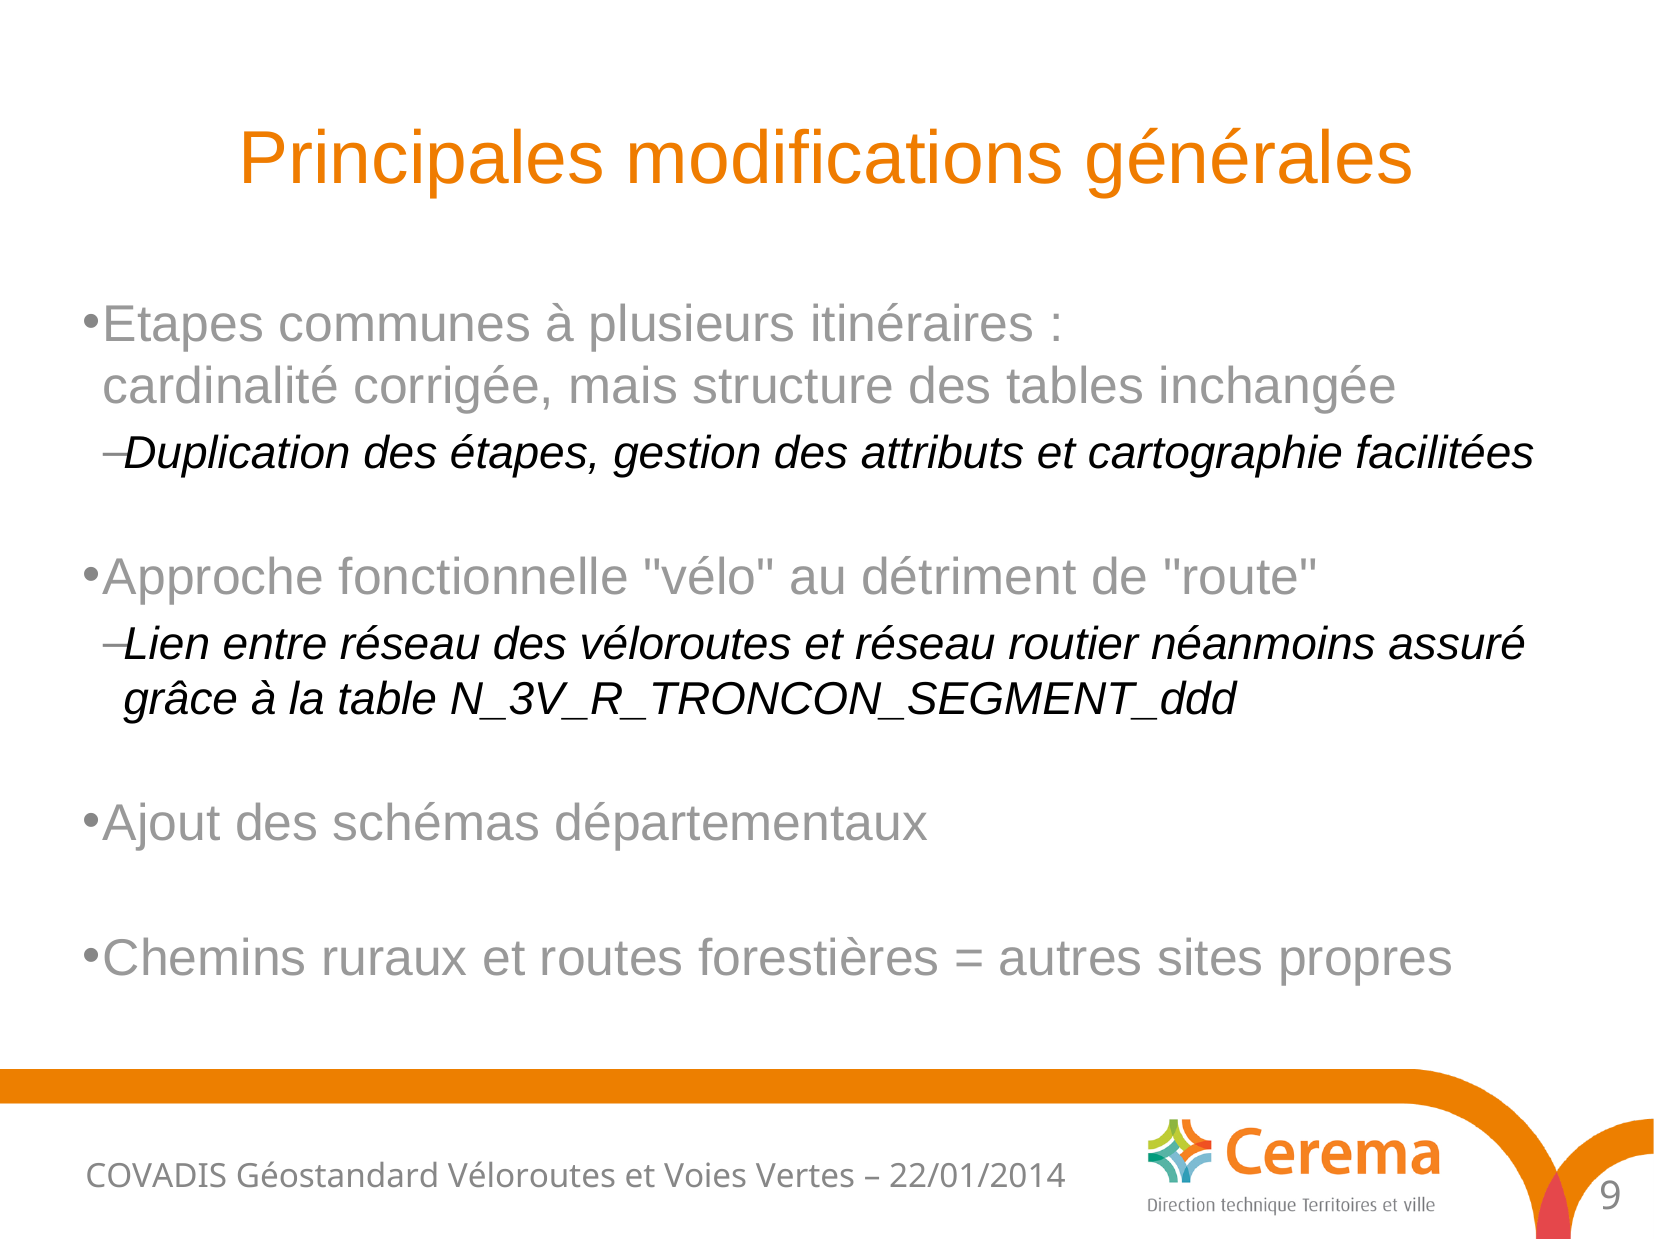

# Principales modifications générales
Etapes communes à plusieurs itinéraires :
cardinalité corrigée, mais structure des tables inchangée
Duplication des étapes, gestion des attributs et cartographie facilitées
Approche fonctionnelle "vélo" au détriment de "route"
Lien entre réseau des véloroutes et réseau routier néanmoins assuré grâce à la table N_3V_R_TRONCON_SEGMENT_ddd
Ajout des schémas départementaux
Chemins ruraux et routes forestières = autres sites propres